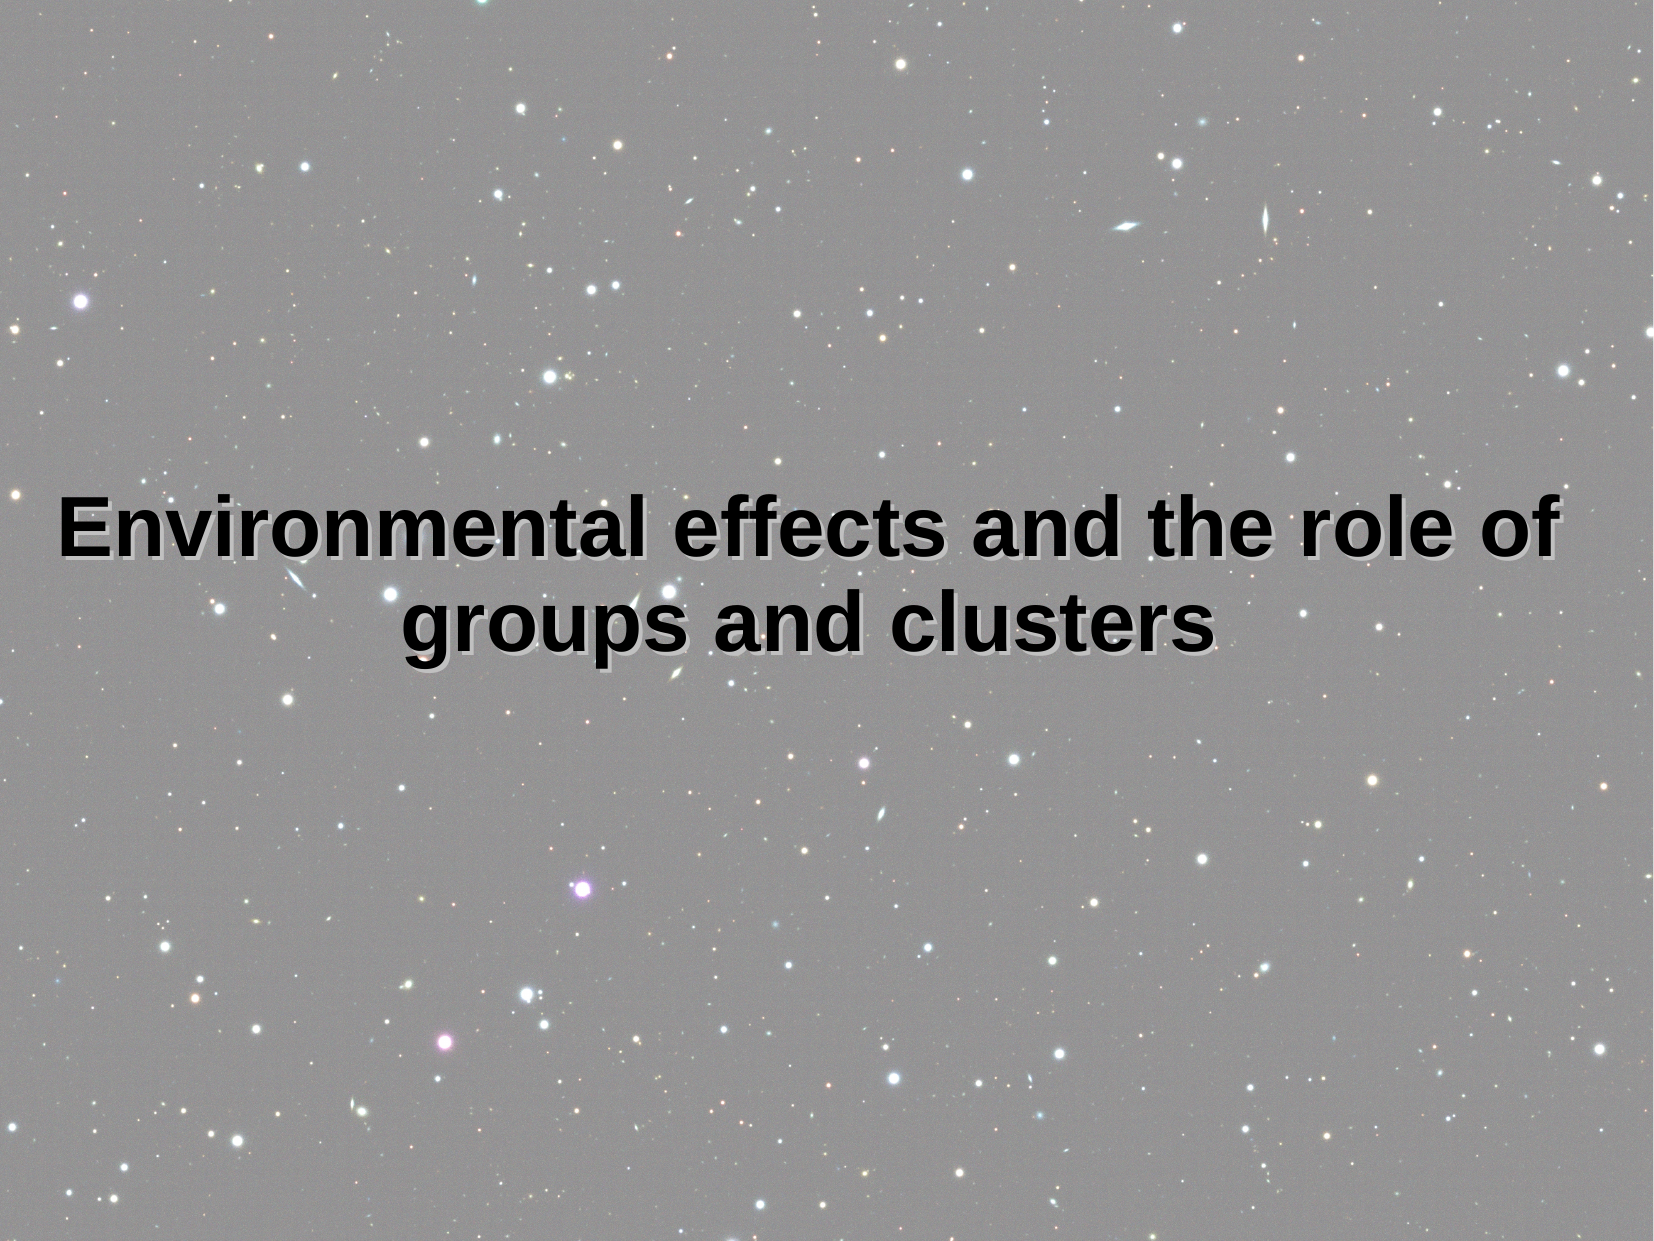

#
Environmental effects and the role of groups and clusters